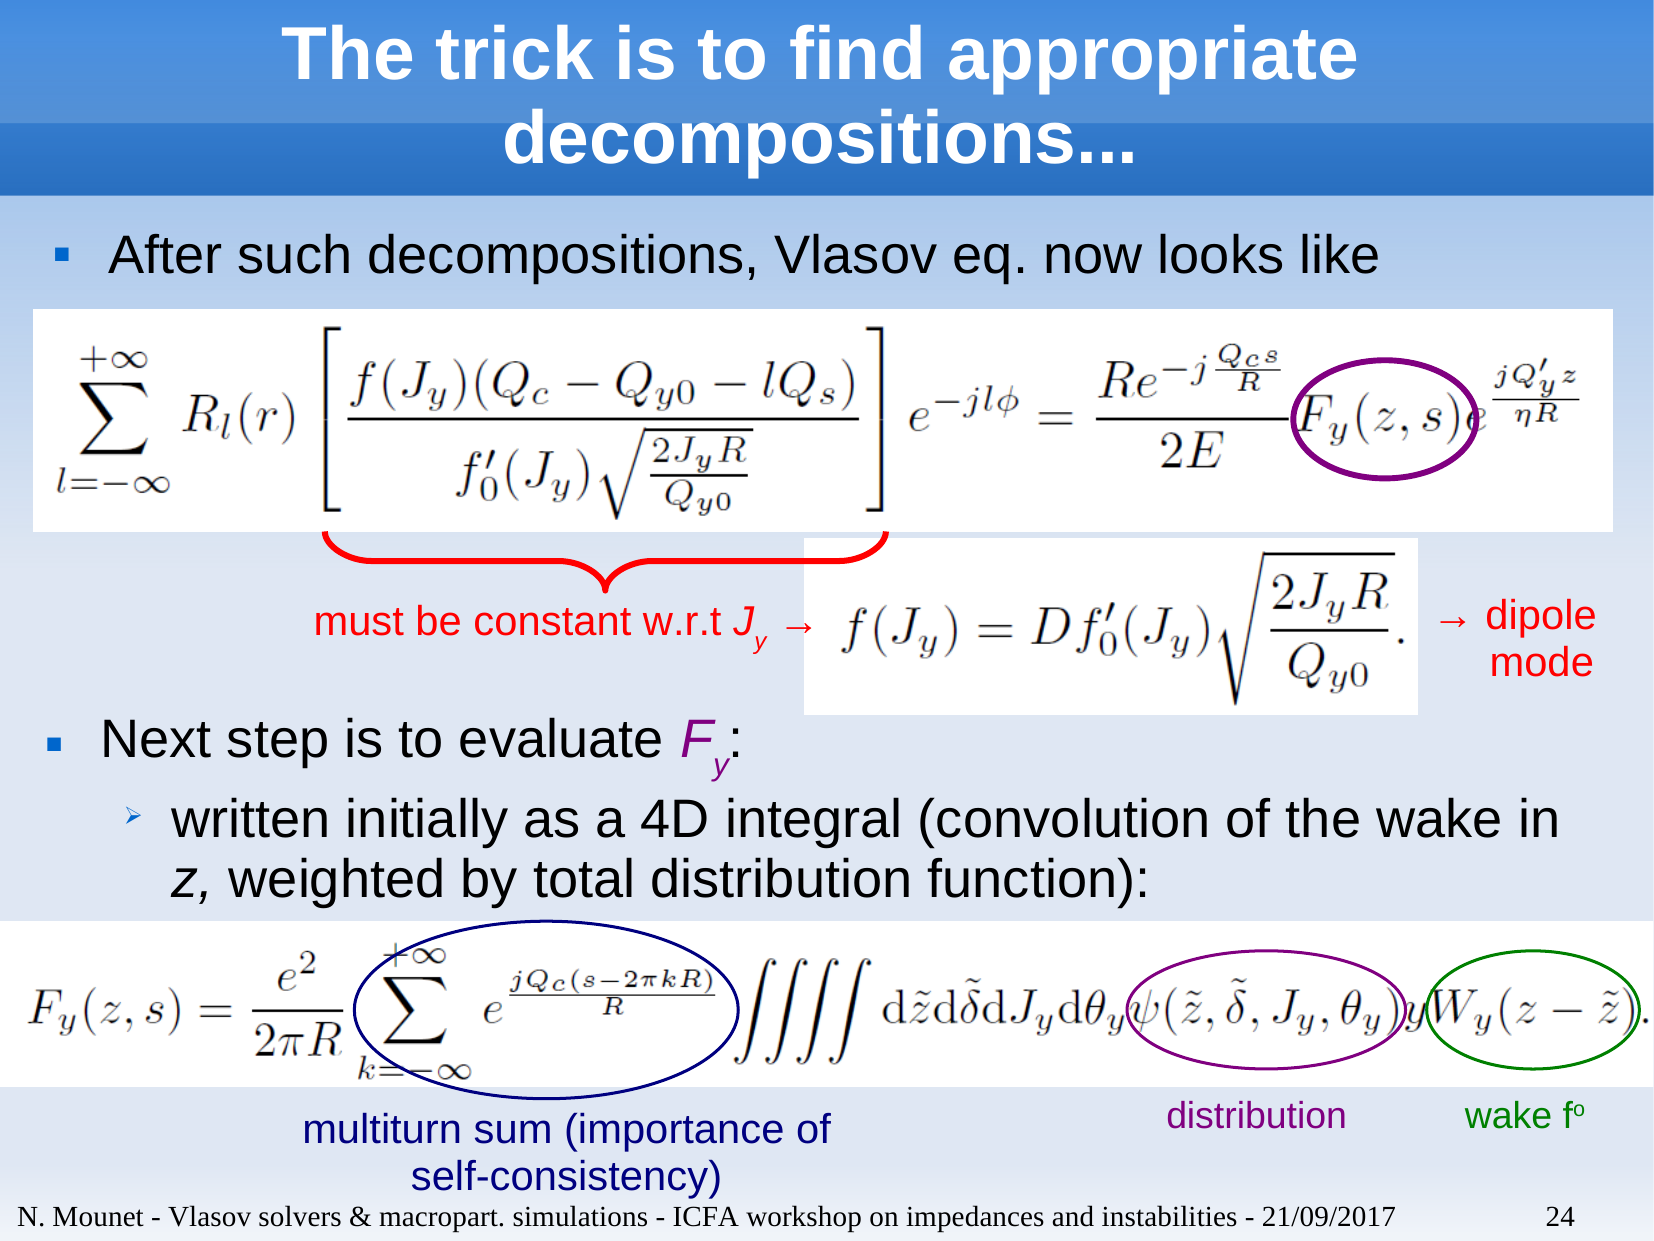

The trick is to find appropriate decompositions...
# After such decompositions, Vlasov eq. now looks like
→ dipole mode
must be constant w.r.t Jy →
Next step is to evaluate Fy:
written initially as a 4D integral (convolution of the wake in z, weighted by total distribution function):
distribution
wake fo
multiturn sum (importance of self-consistency)
N. Mounet - Vlasov solvers & macropart. simulations - ICFA workshop on impedances and instabilities - 21/09/2017
24